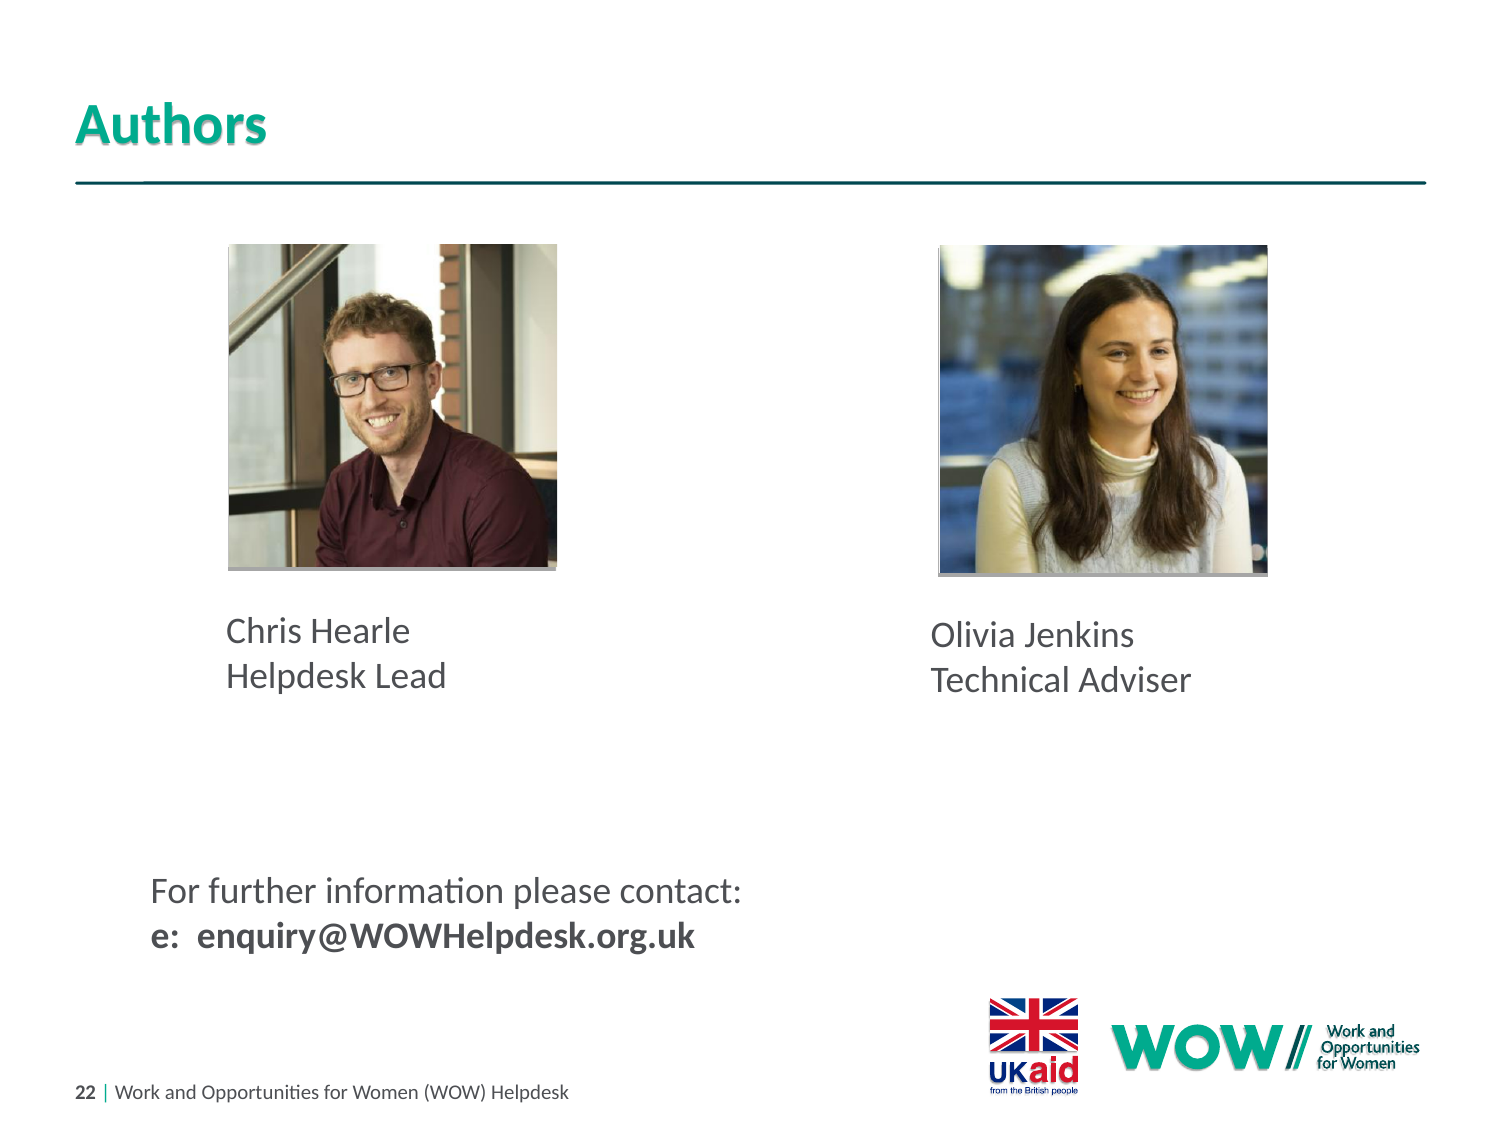

# Authors
Chris Hearle
Helpdesk Lead
Olivia Jenkins
Technical Adviser
For further information please contact:
e: enquiry@WOWHelpdesk.org.uk
 | Work and Opportunities for Women (WOW) Helpdesk